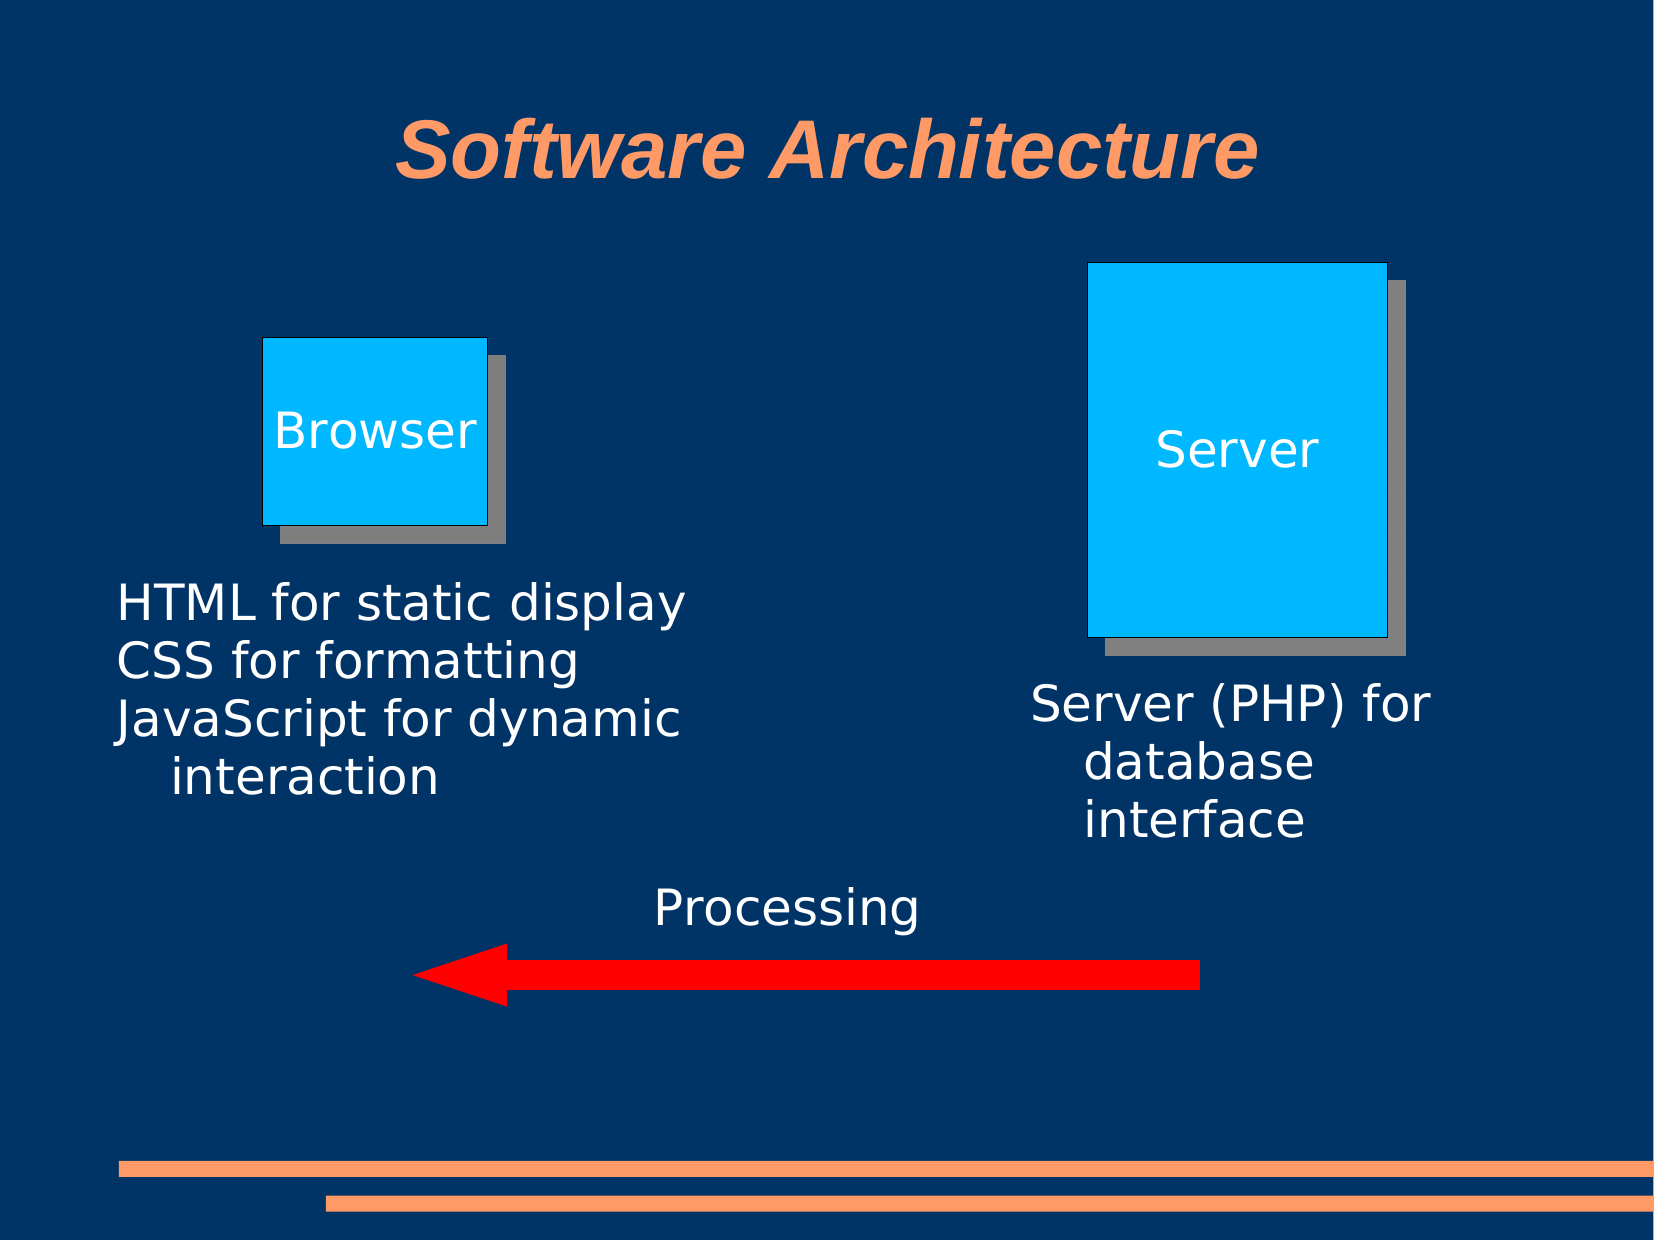

# Software Architecture
Server
Browser
HTML for static display
CSS for formatting
JavaScript for dynamic interaction
Server (PHP) for database interface
Processing